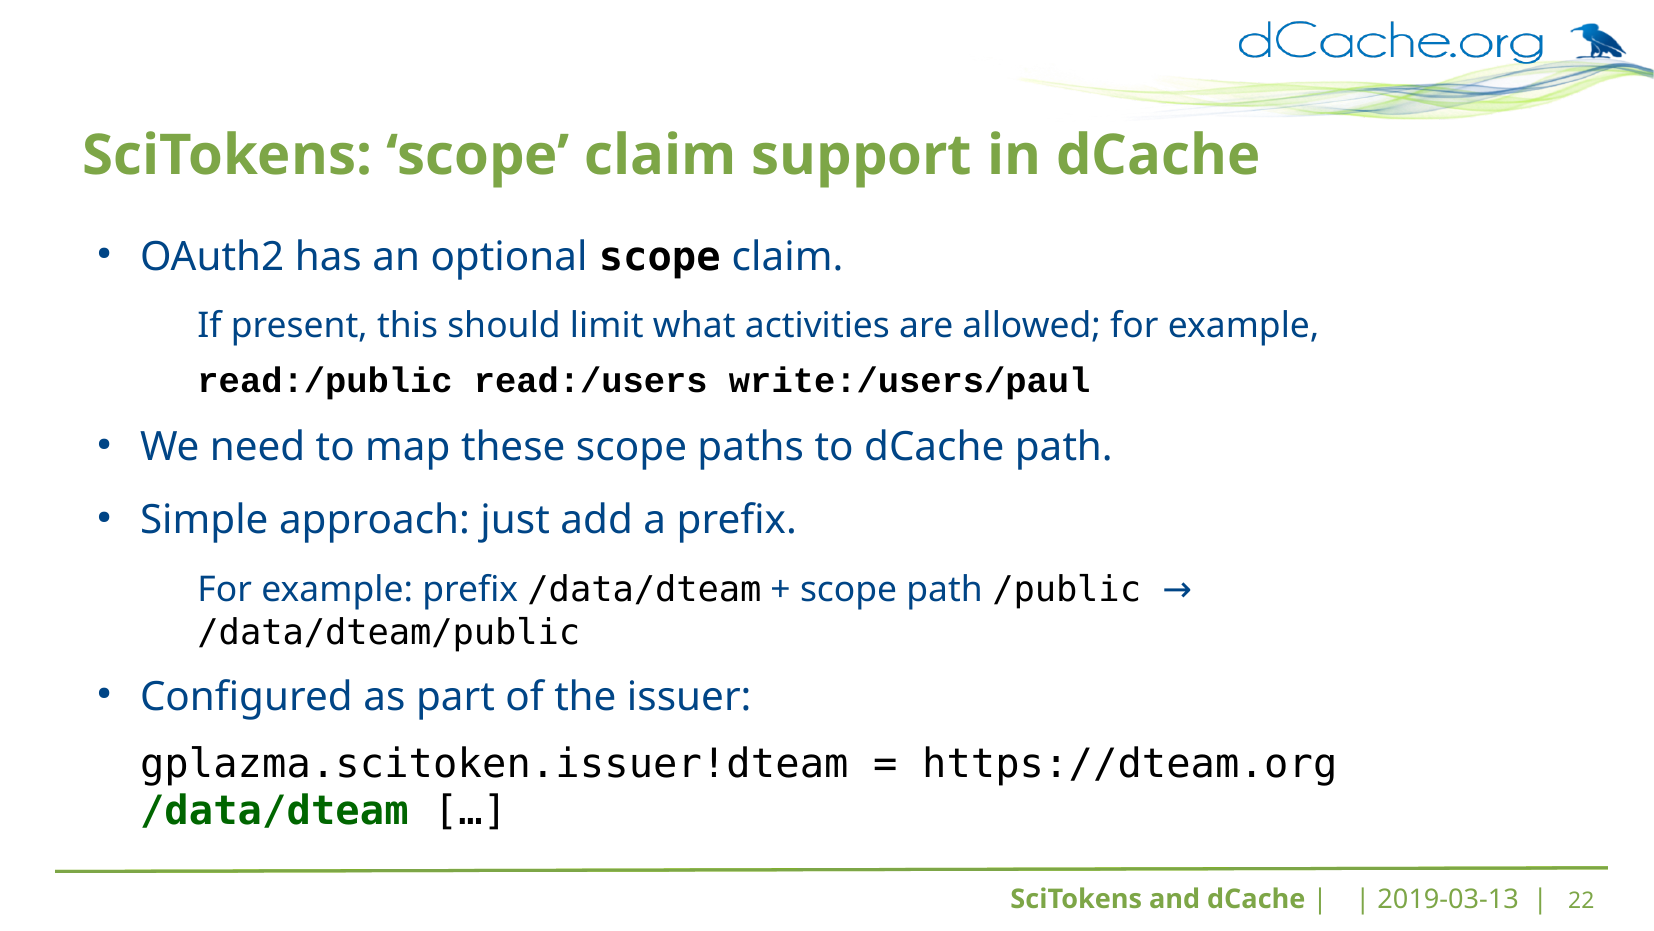

# SciTokens: ‘scope’ claim support in dCache
OAuth2 has an optional scope claim.
If present, this should limit what activities are allowed; for example,
read:/public read:/users write:/users/paul
We need to map these scope paths to dCache path.
Simple approach: just add a prefix.
For example: prefix /data/dteam + scope path /public → /data/dteam/public
Configured as part of the issuer:
gplazma.scitoken.issuer!dteam = https://dteam.org /data/dteam […]